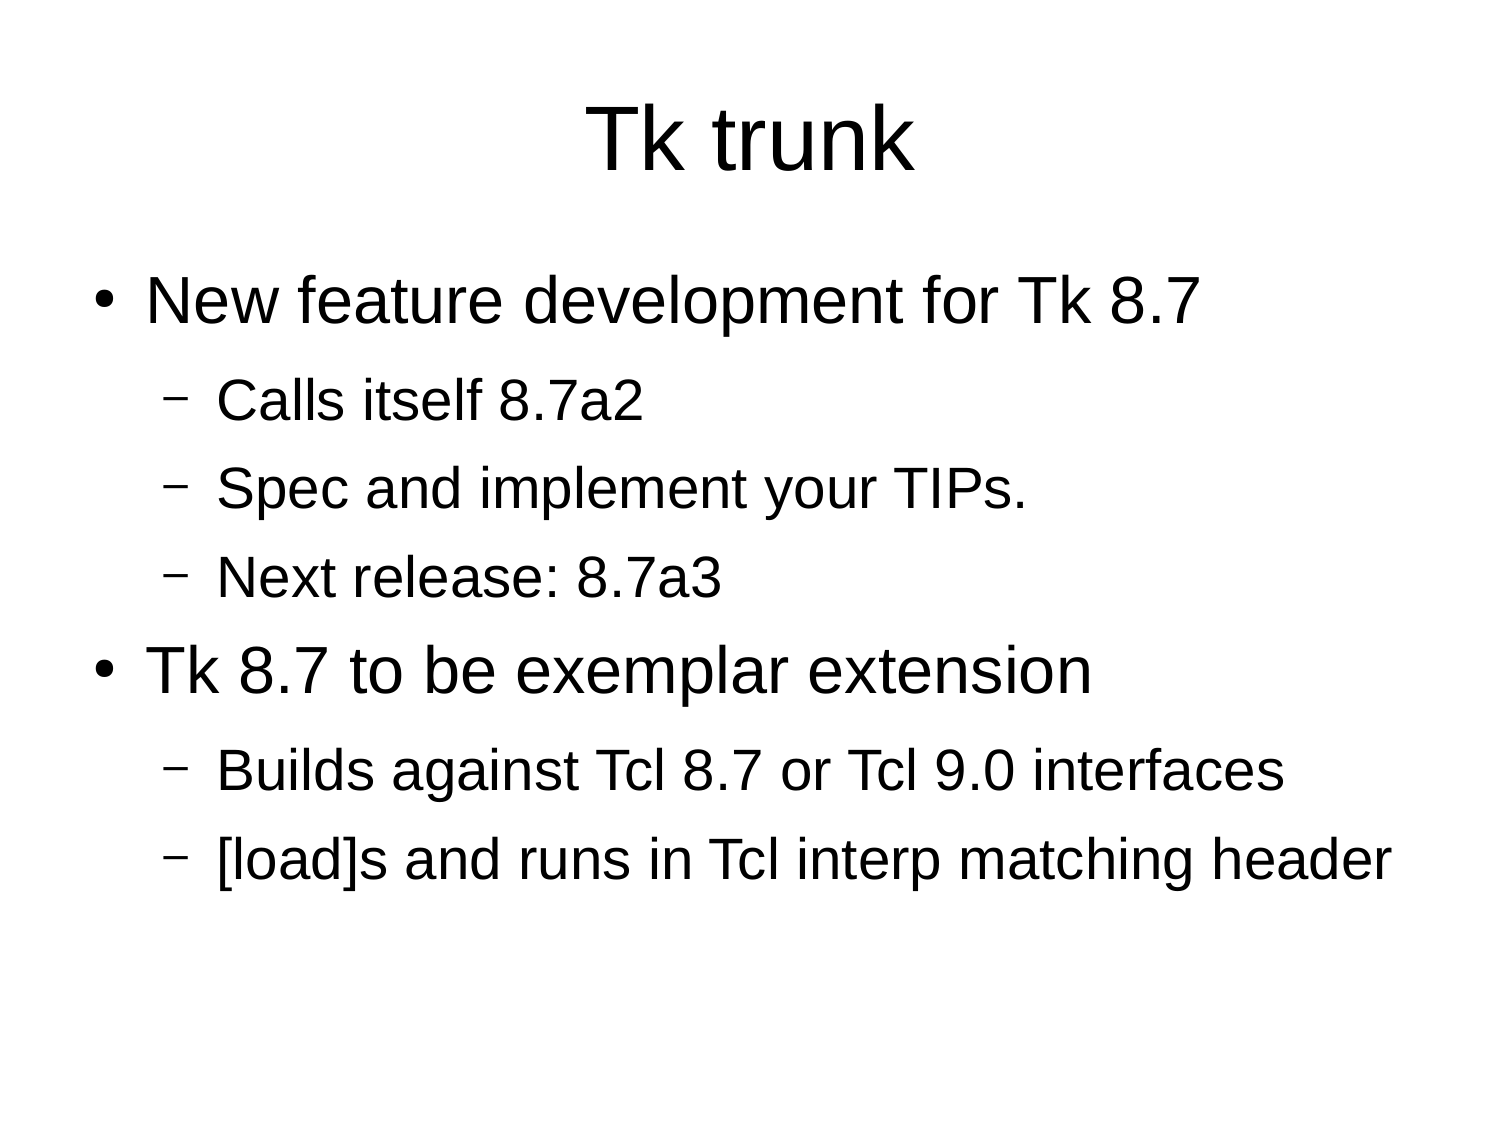

# Tk trunk
New feature development for Tk 8.7
Calls itself 8.7a2
Spec and implement your TIPs.
Next release: 8.7a3
Tk 8.7 to be exemplar extension
Builds against Tcl 8.7 or Tcl 9.0 interfaces
[load]s and runs in Tcl interp matching header